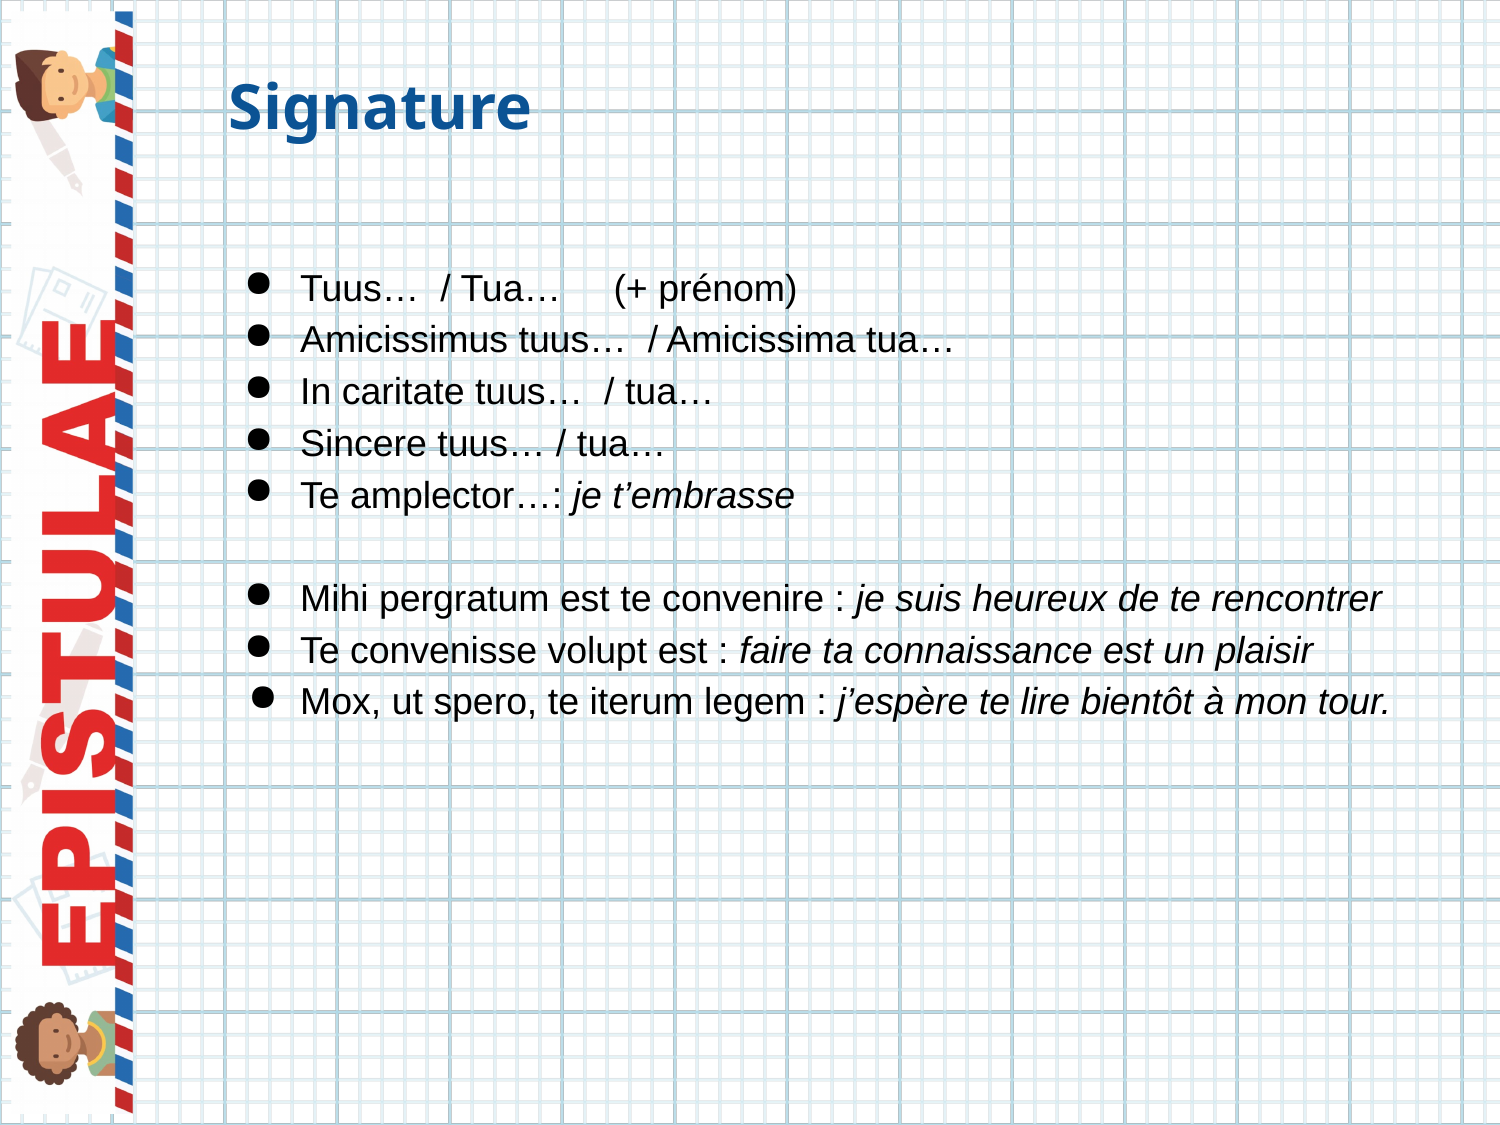

Signature
Tuus… / Tua… (+ prénom)
Amicissimus tuus… / Amicissima tua…
In caritate tuus… / tua…
Sincere tuus… / tua…
Te amplector…: je t’embrasse
Mihi pergratum est te convenire : je suis heureux de te rencontrer
Te convenisse volupt est : faire ta connaissance est un plaisir
Mox, ut spero, te iterum legem : j’espère te lire bientôt à mon tour.